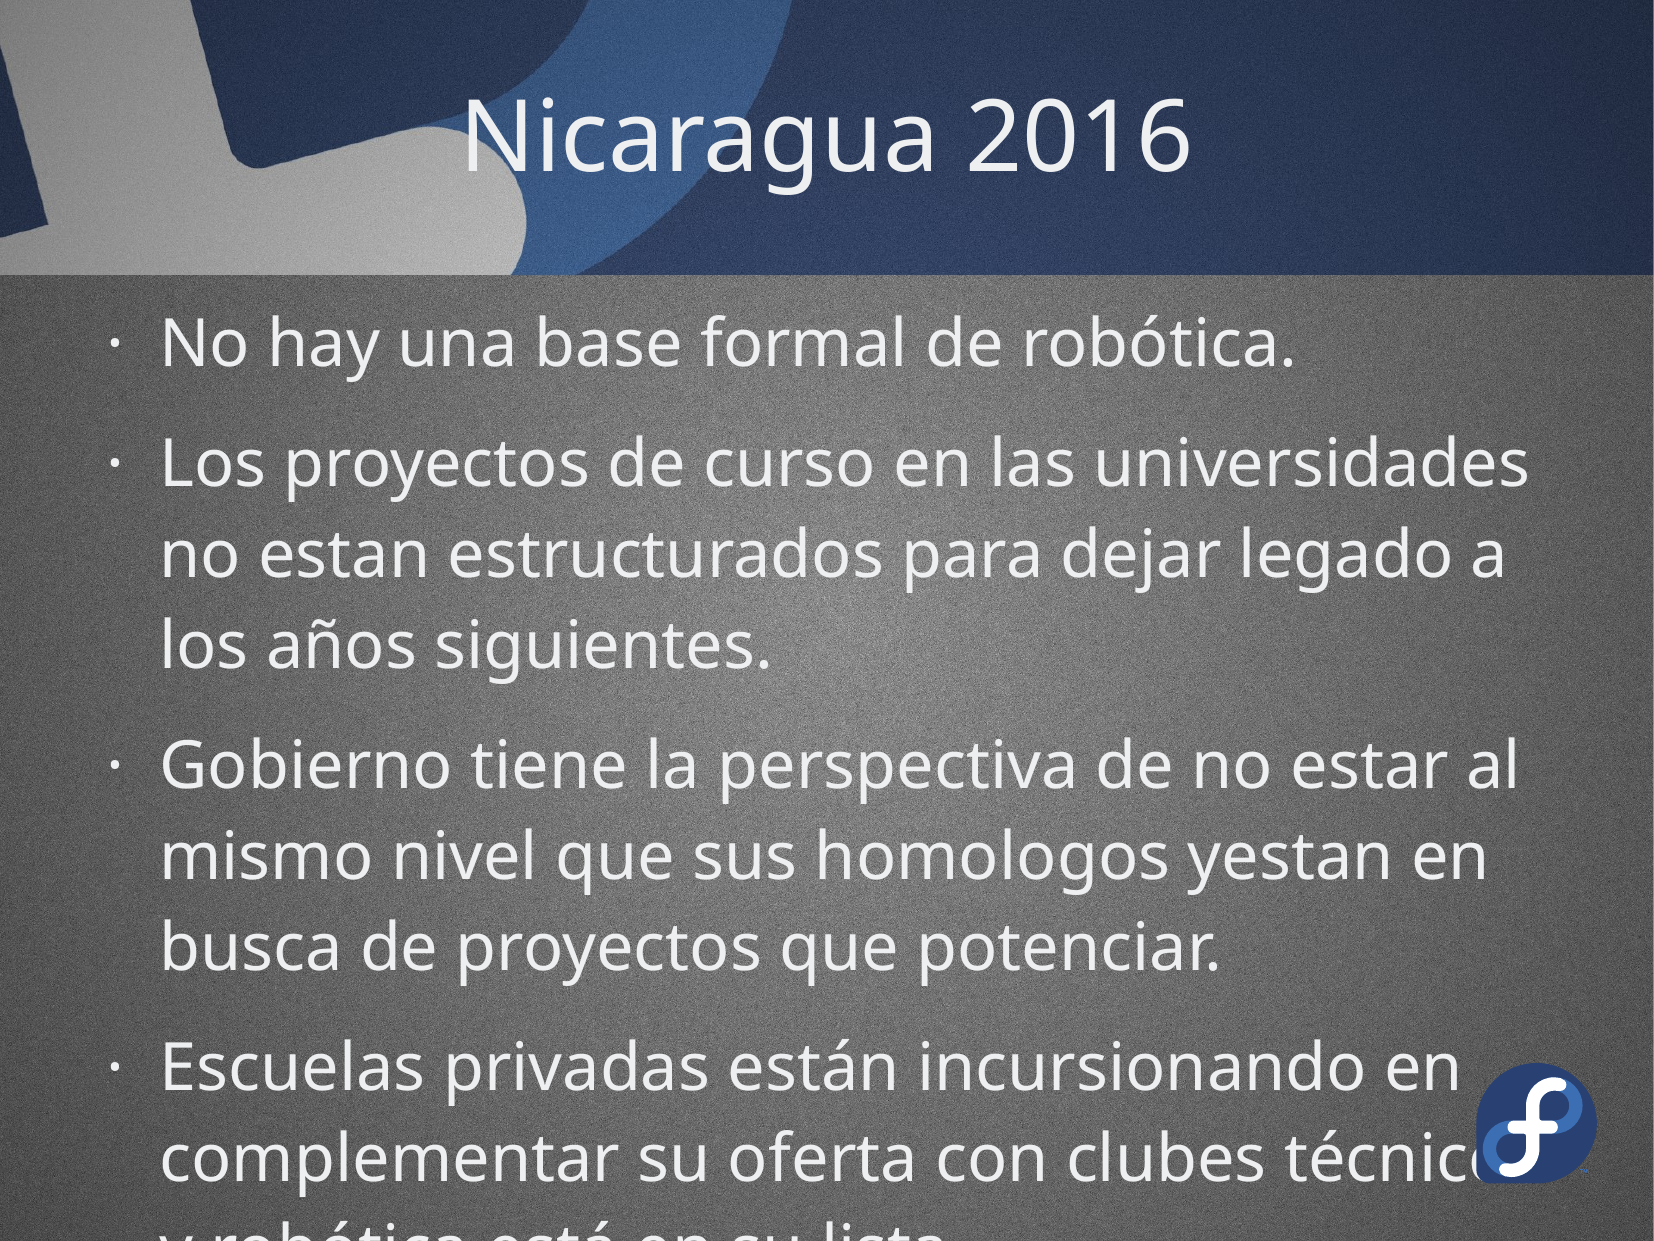

# Nicaragua 2016
No hay una base formal de robótica.
Los proyectos de curso en las universidades no estan estructurados para dejar legado a los años siguientes.
Gobierno tiene la perspectiva de no estar al mismo nivel que sus homologos yestan en busca de proyectos que potenciar.
Escuelas privadas están incursionando en complementar su oferta con clubes técnicos y robótica está en su lista.